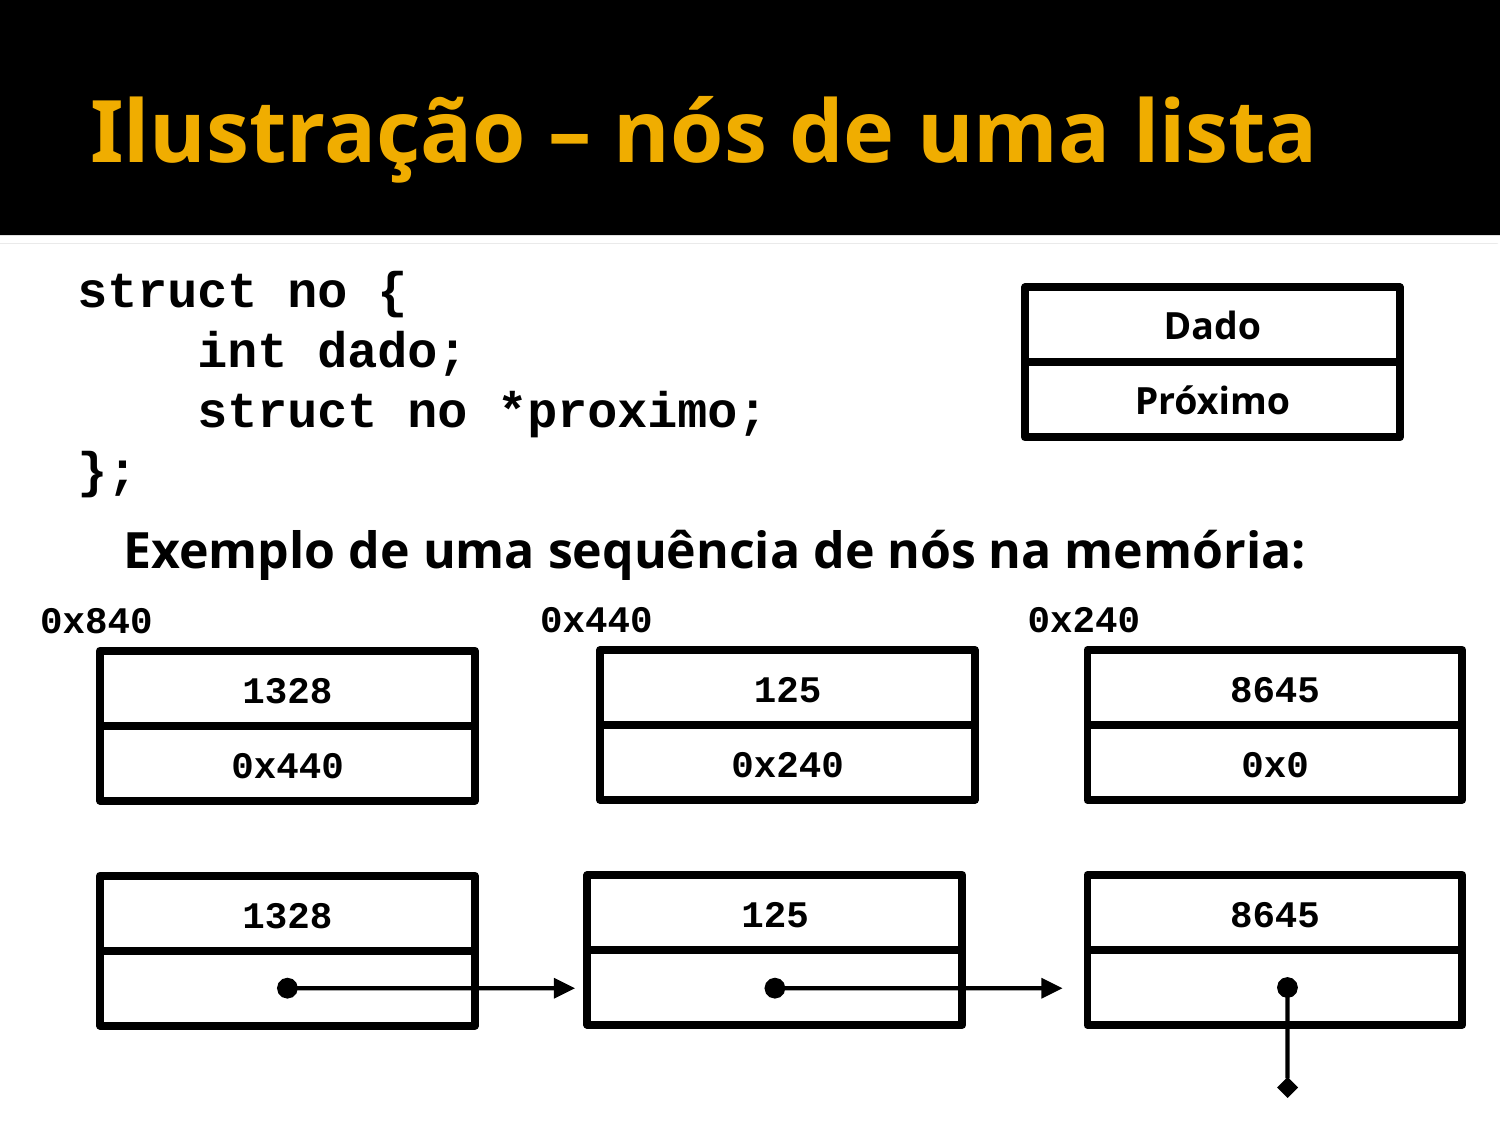

# Ilustração – nós de uma lista
struct no {
 int dado;
 struct no *proximo;
};
Dado
Próximo
Exemplo de uma sequência de nós na memória:
0x440
0x240
0x840
125
8645
1328
0x240
0x0
0x440
125
8645
1328